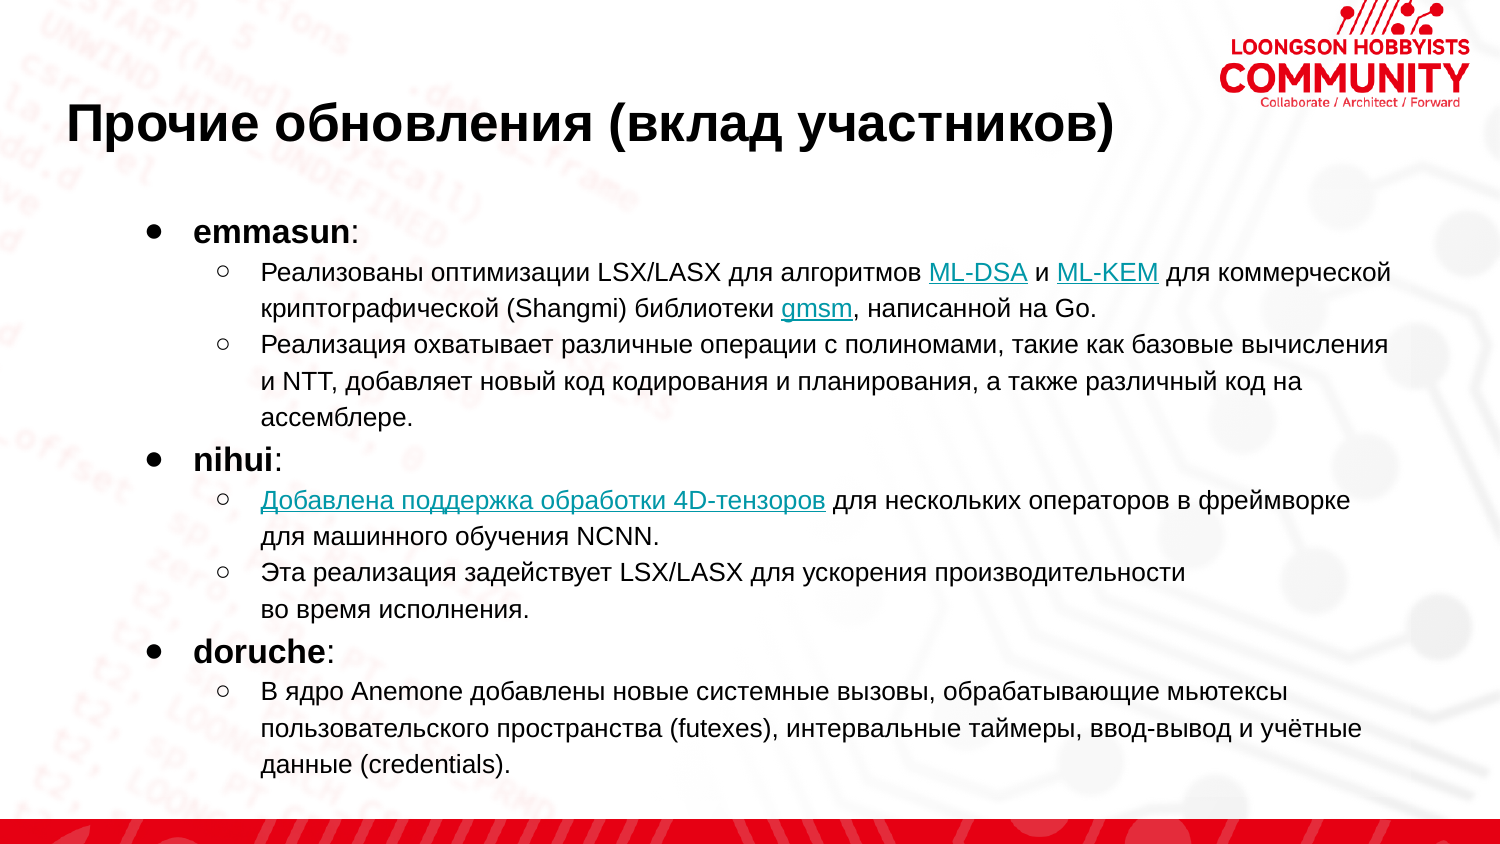

# Прочие обновления (вклад участников)
emmasun:
Реализованы оптимизации LSX/LASX для алгоритмов ML-DSA и ML-KEM для коммерческой криптографической (Shangmi) библиотеки gmsm, написанной на Go.
Реализация охватывает различные операции с полиномами, такие как базовые вычисления и NTT, добавляет новый код кодирования и планирования, а также различный код на ассемблере.
nihui:
Добавлена поддержка обработки 4D-тензоров для нескольких операторов в фреймворке для машинного обучения NCNN.
Эта реализация задействует LSX/LASX для ускорения производительности
во время исполнения.
doruche:
В ядро Anemone добавлены новые системные вызовы, обрабатывающие мьютексы пользовательского пространства (futexes), интервальные таймеры, ввод-вывод и учётные данные (credentials).